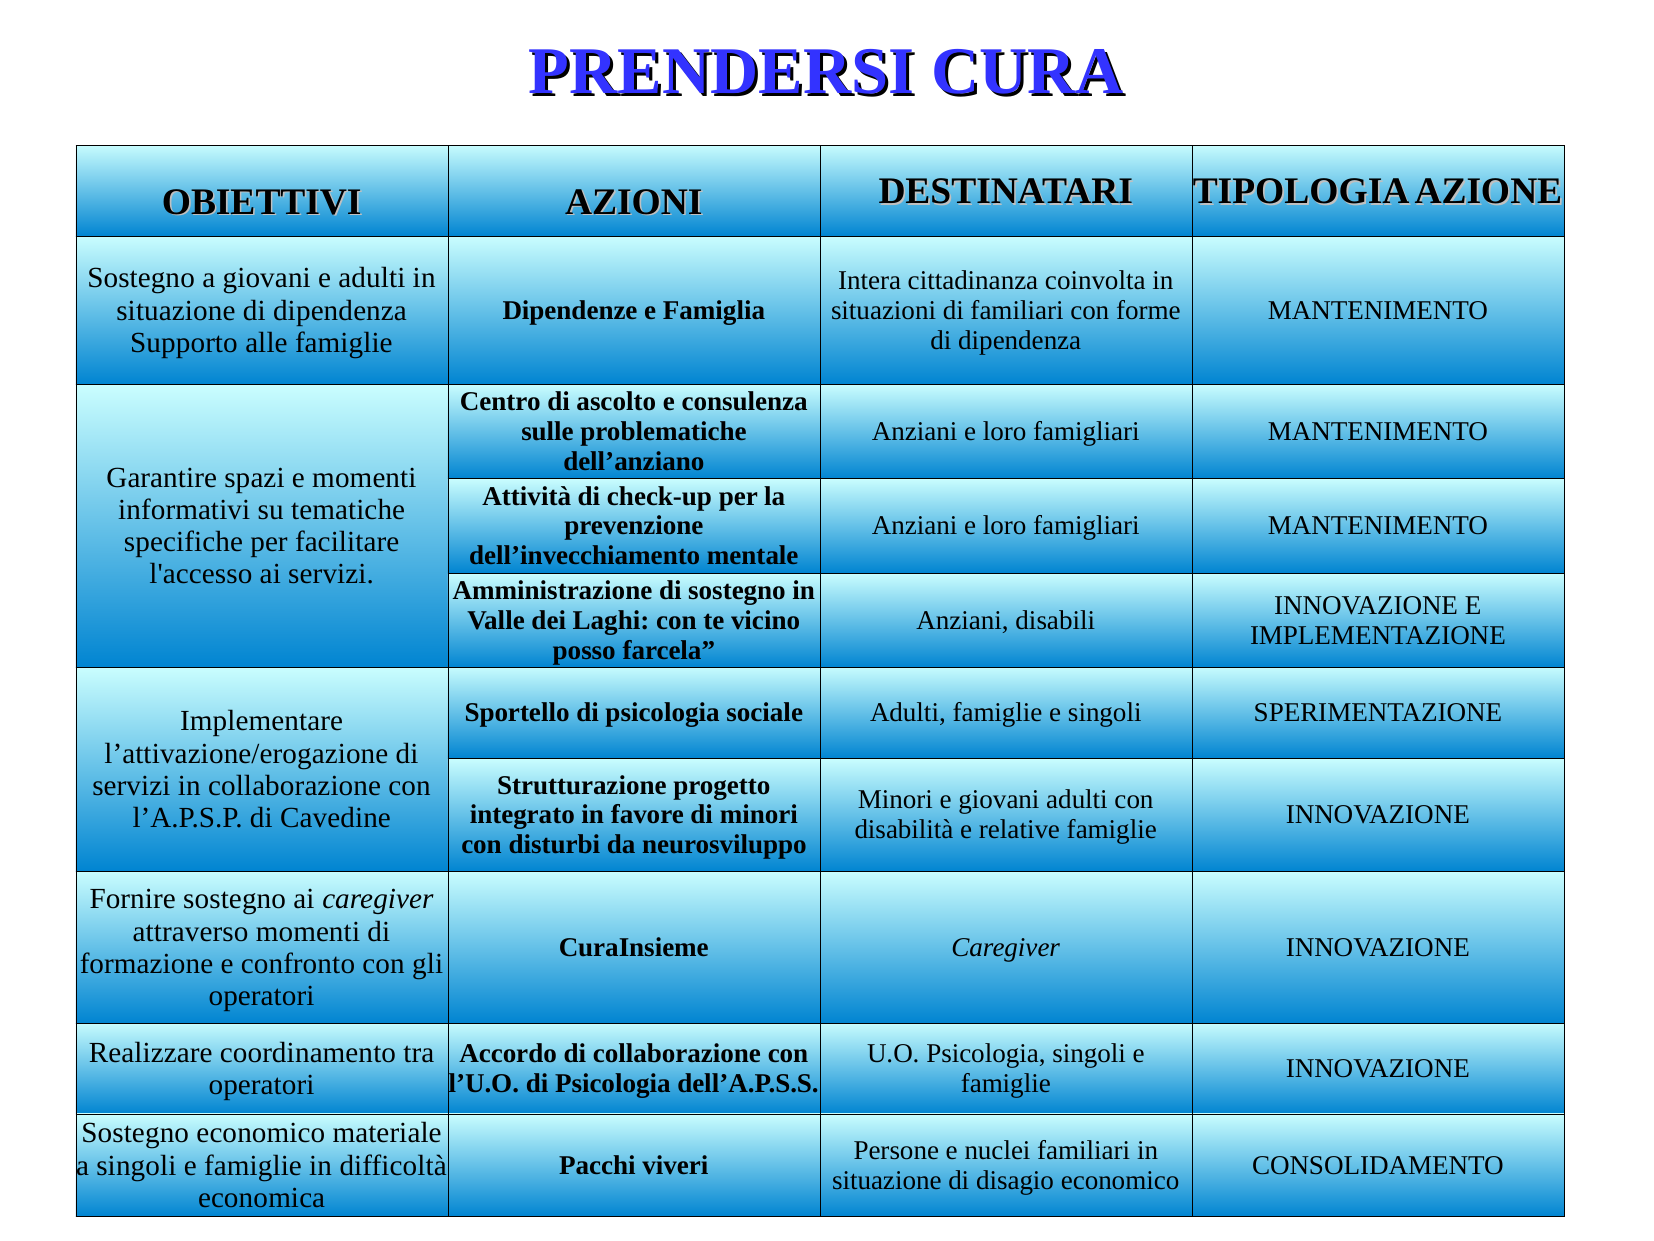

# PRENDERSI CURA
| OBIETTIVI | AZIONI | DESTINATARI | TIPOLOGIA AZIONE |
| --- | --- | --- | --- |
| Sostegno a giovani e adulti in situazione di dipendenza Supporto alle famiglie | Dipendenze e Famiglia | Intera cittadinanza coinvolta in situazioni di familiari con forme di dipendenza | MANTENIMENTO |
| Garantire spazi e momenti informativi su tematiche specifiche per facilitare l'accesso ai servizi. | Centro di ascolto e consulenza sulle problematiche dell’anziano | Anziani e loro famigliari | MANTENIMENTO |
| | Attività di check-up per la prevenzione dell’invecchiamento mentale | Anziani e loro famigliari | MANTENIMENTO |
| | Amministrazione di sostegno in Valle dei Laghi: con te vicino posso farcela” | Anziani, disabili | INNOVAZIONE E IMPLEMENTAZIONE |
| Implementare l’attivazione/erogazione di servizi in collaborazione con l’A.P.S.P. di Cavedine | Sportello di psicologia sociale | Adulti, famiglie e singoli | SPERIMENTAZIONE |
| | Strutturazione progetto integrato in favore di minori con disturbi da neurosviluppo | Minori e giovani adulti con disabilità e relative famiglie | INNOVAZIONE |
| Fornire sostegno ai caregiver attraverso momenti di formazione e confronto con gli operatori | CuraInsieme | Caregiver | INNOVAZIONE |
| Realizzare coordinamento tra operatori | Accordo di collaborazione con l’U.O. di Psicologia dell’A.P.S.S. | U.O. Psicologia, singoli e famiglie | INNOVAZIONE |
| Sostegno economico materiale a singoli e famiglie in difficoltà economica | Pacchi viveri | Persone e nuclei familiari in situazione di disagio economico | CONSOLIDAMENTO |